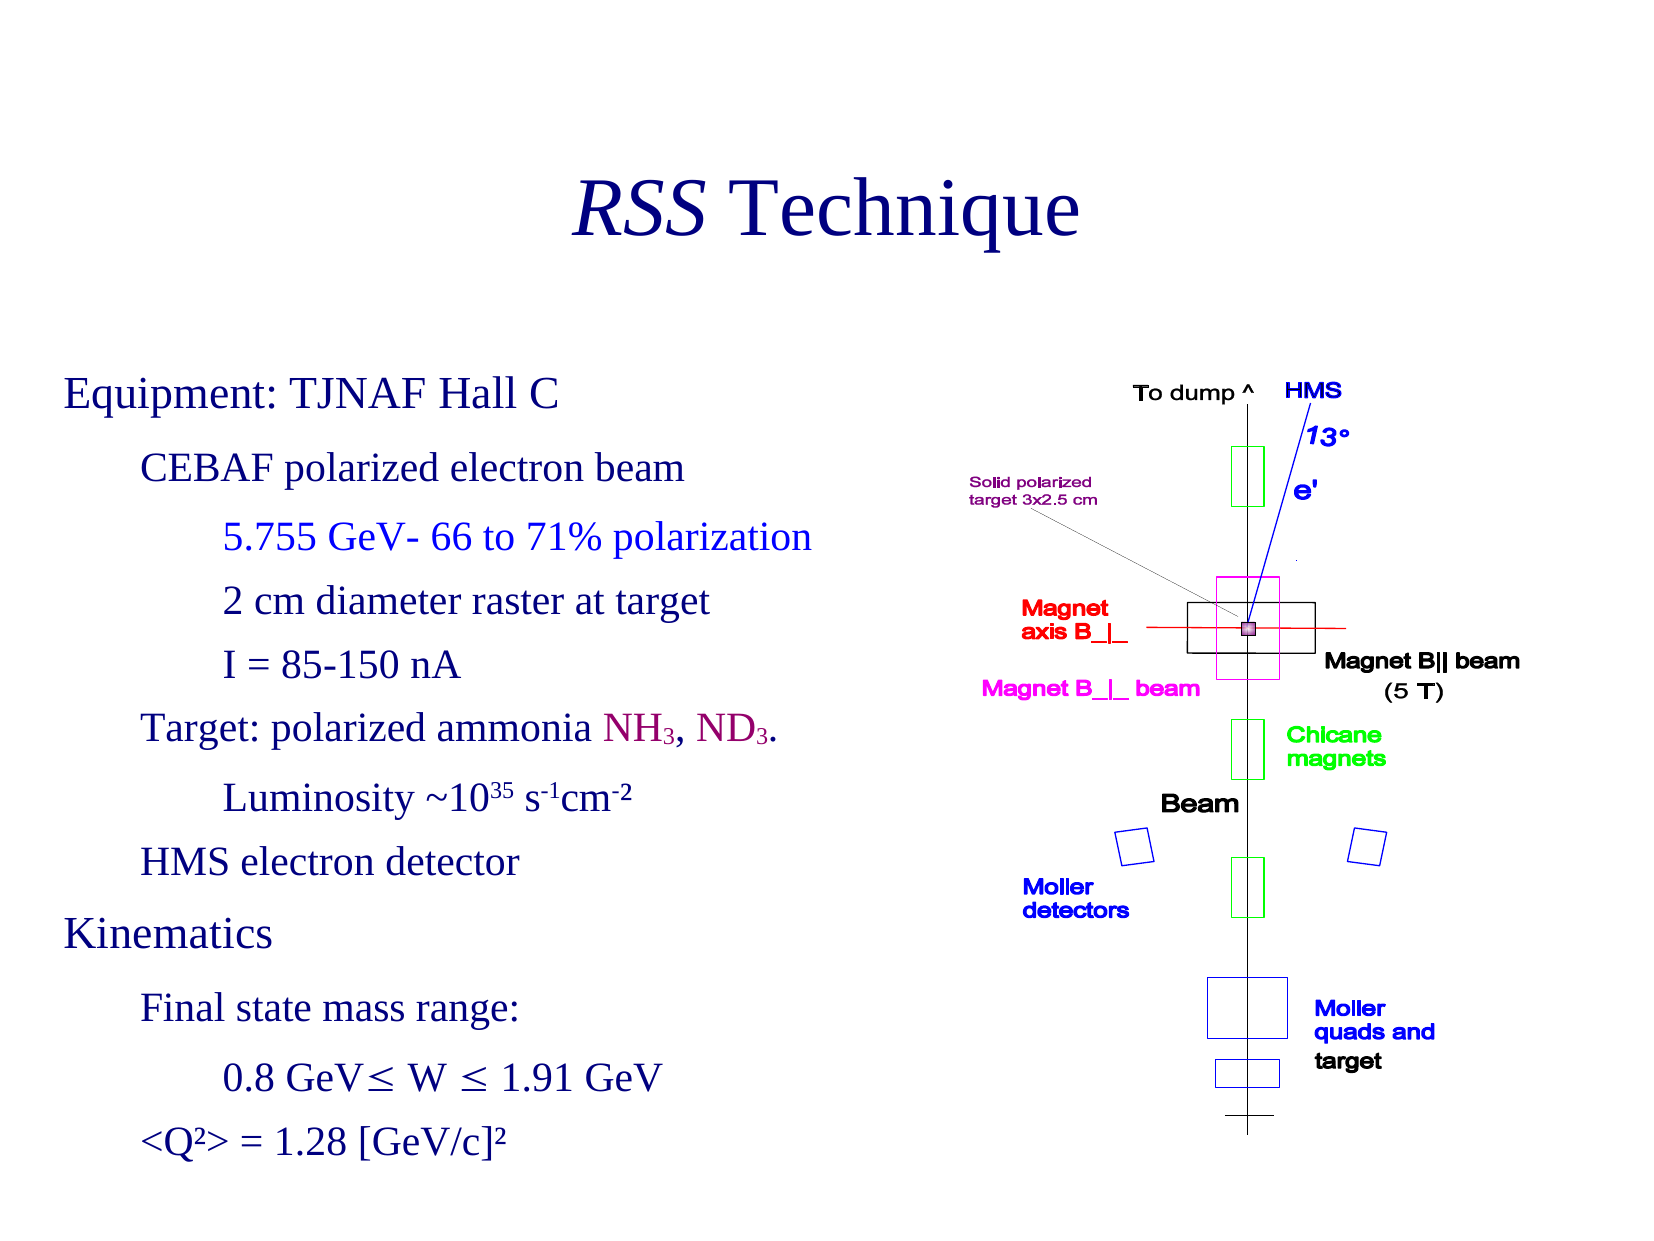

# RSS Technique
Equipment: TJNAF Hall C
CEBAF polarized electron beam
5.755 GeV- 66 to 71% polarization
2 cm diameter raster at target
I = 85-150 nA
Target: polarized ammonia NH3, ND3.
Luminosity ~1035 s-1cm-²
HMS electron detector
Kinematics
Final state mass range:
0.8 GeV W  1.91 GeV
<Q²> = 1.28 [GeV/c]²